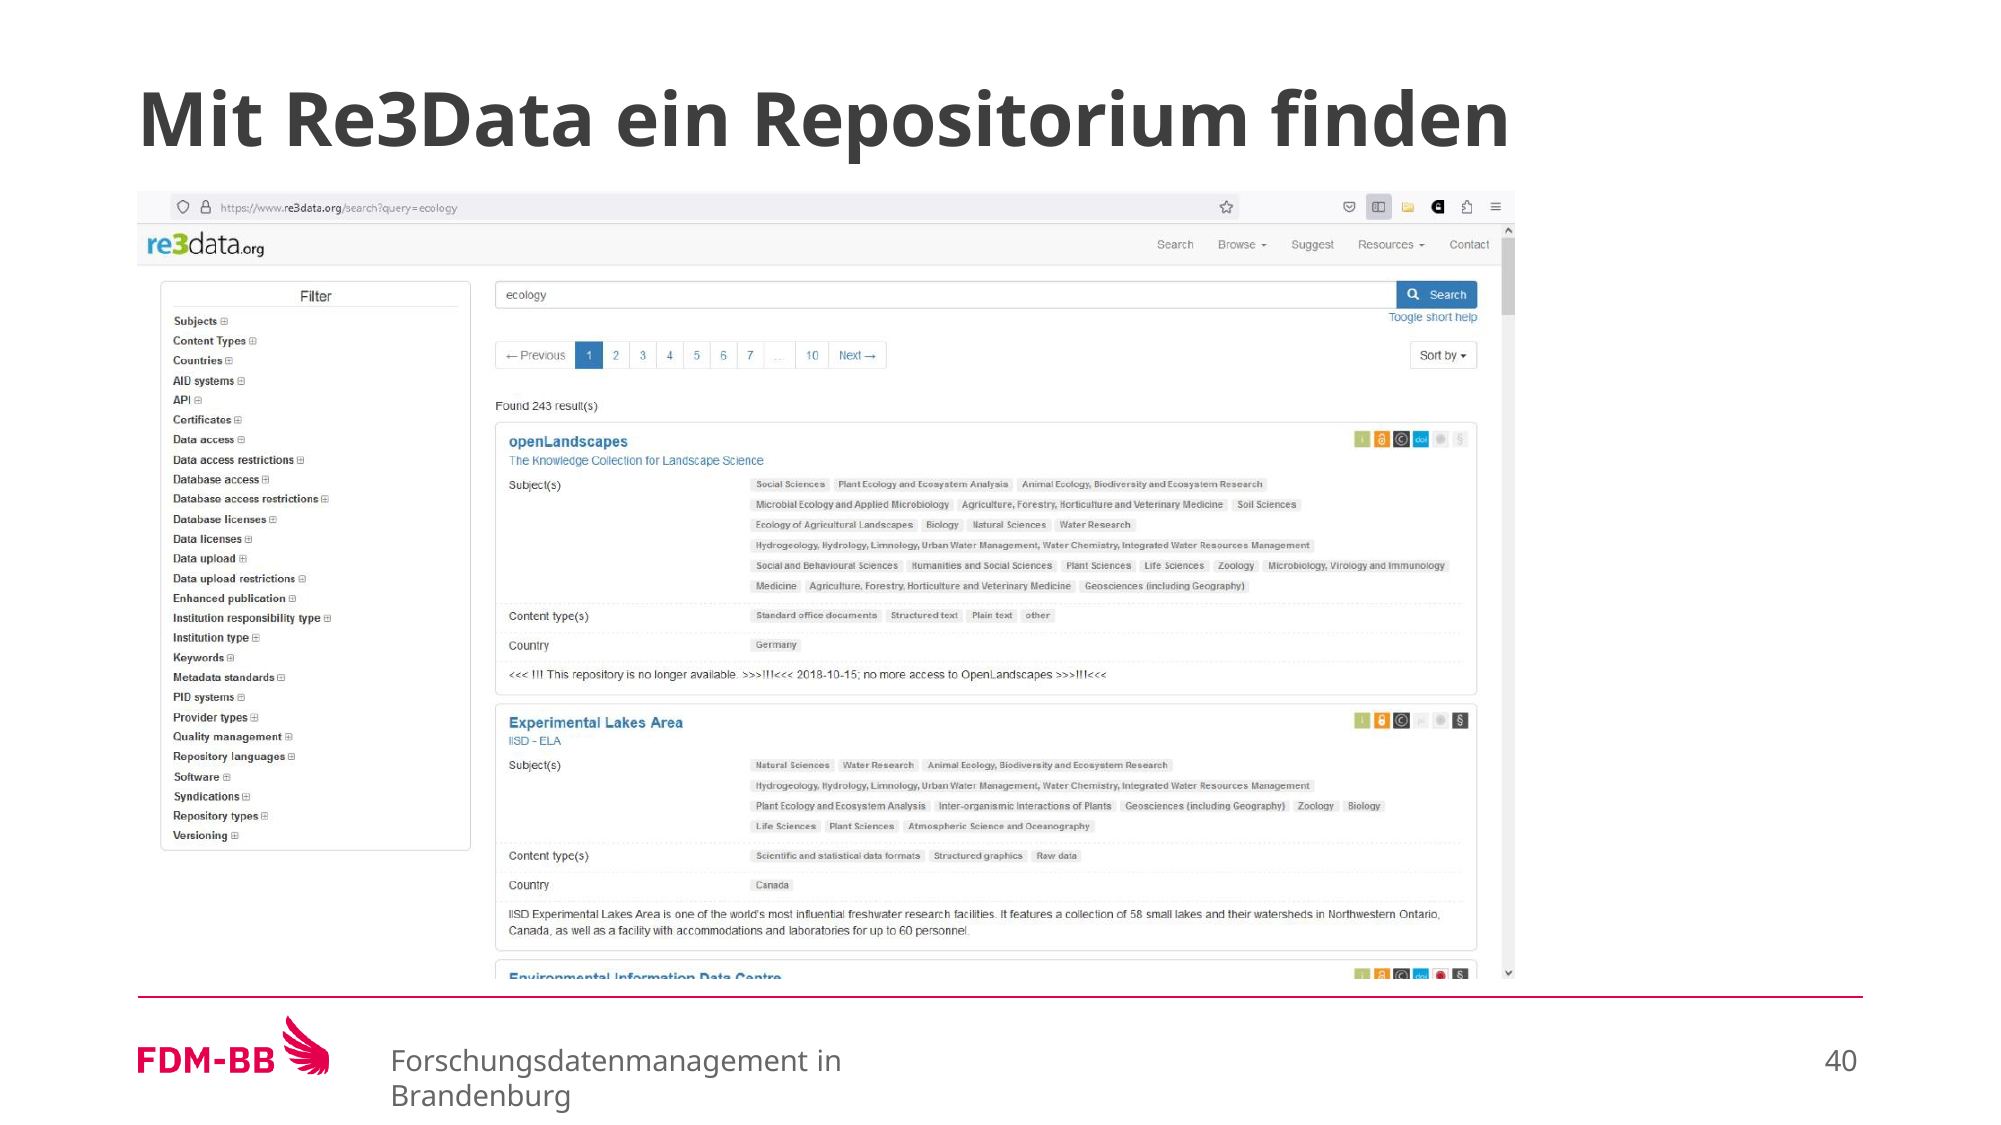

# Mit Re3Data ein Repositorium finden
Forschungsdatenmanagement in Brandenburg
40